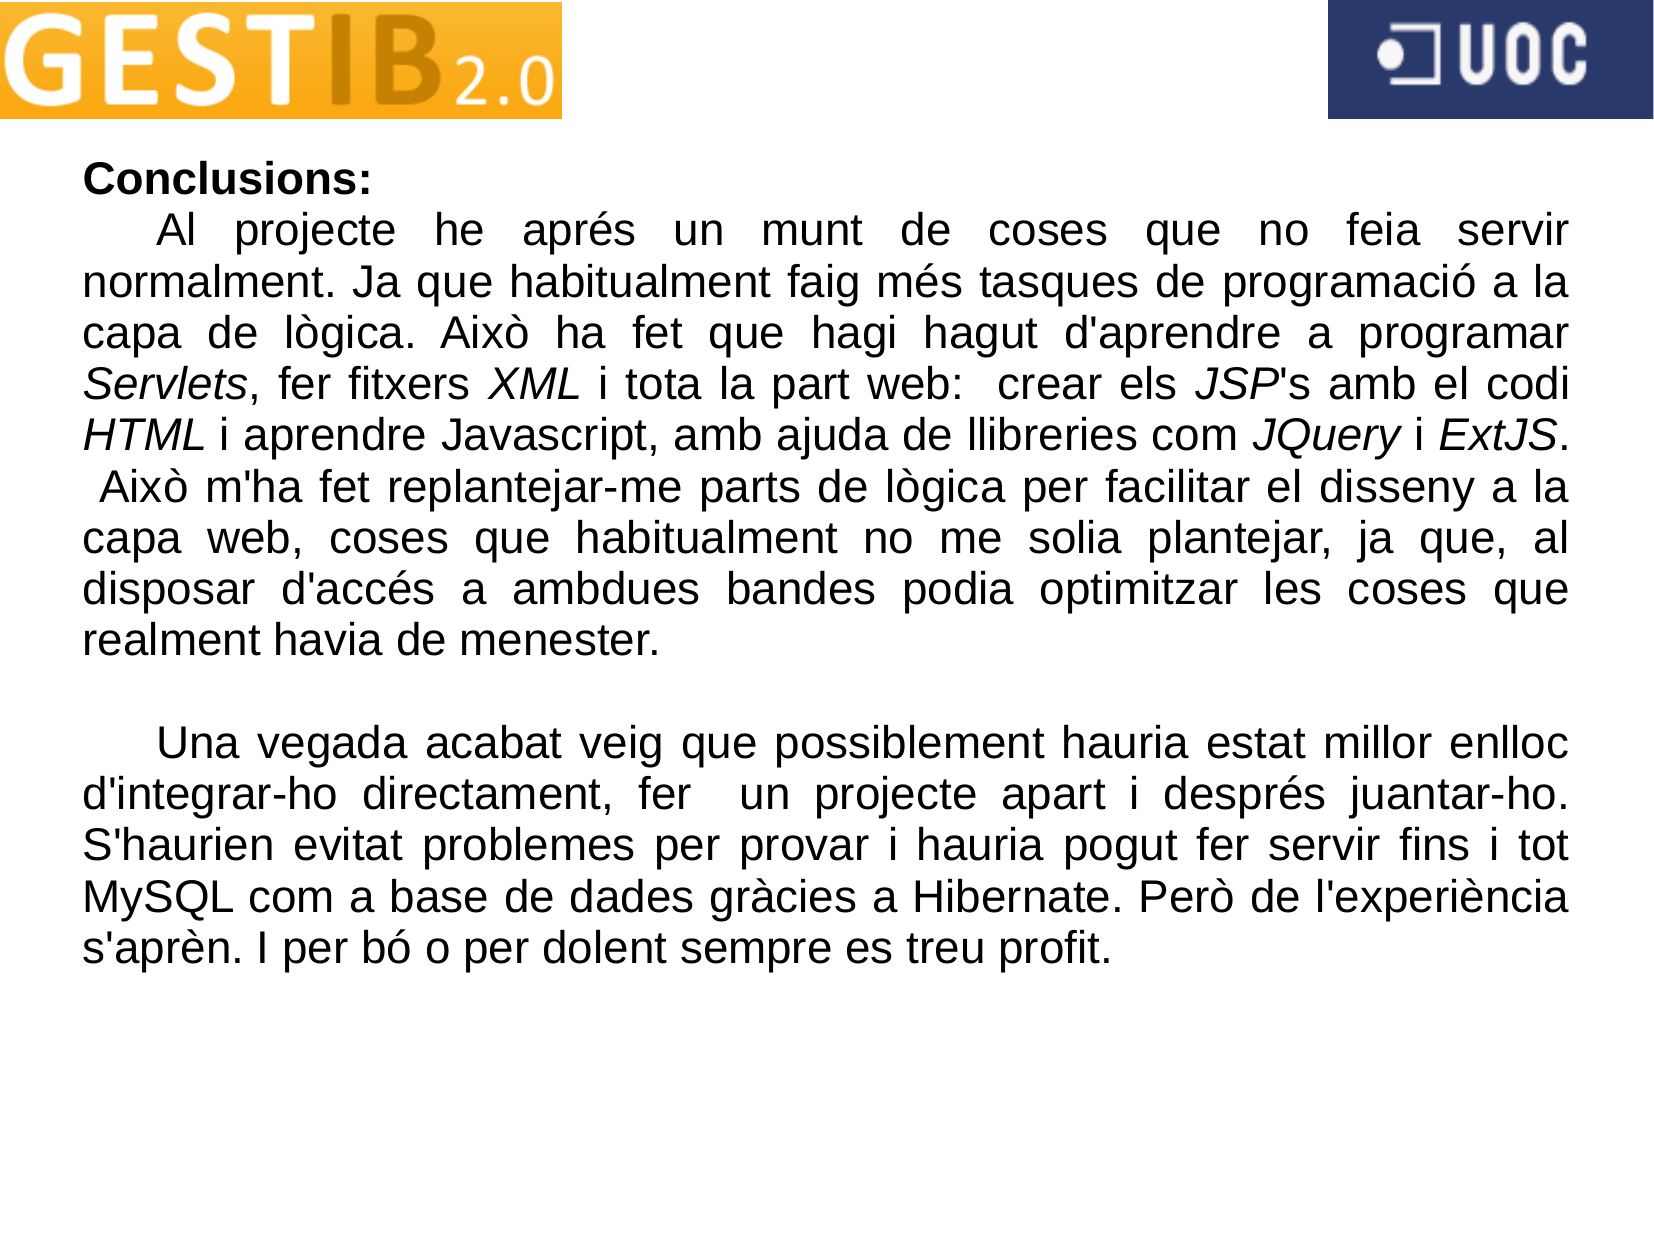

# Conclusions:
	Al projecte he aprés un munt de coses que no feia servir normalment. Ja que habitualment faig més tasques de programació a la capa de lògica. Això ha fet que hagi hagut d'aprendre a programar Servlets, fer fitxers XML i tota la part web: crear els JSP's amb el codi HTML i aprendre Javascript, amb ajuda de llibreries com JQuery i ExtJS. Això m'ha fet replantejar-me parts de lògica per facilitar el disseny a la capa web, coses que habitualment no me solia plantejar, ja que, al disposar d'accés a ambdues bandes podia optimitzar les coses que realment havia de menester.
	Una vegada acabat veig que possiblement hauria estat millor enlloc d'integrar-ho directament, fer un projecte apart i després juantar-ho. S'haurien evitat problemes per provar i hauria pogut fer servir fins i tot MySQL com a base de dades gràcies a Hibernate. Però de l'experiència s'aprèn. I per bó o per dolent sempre es treu profit.